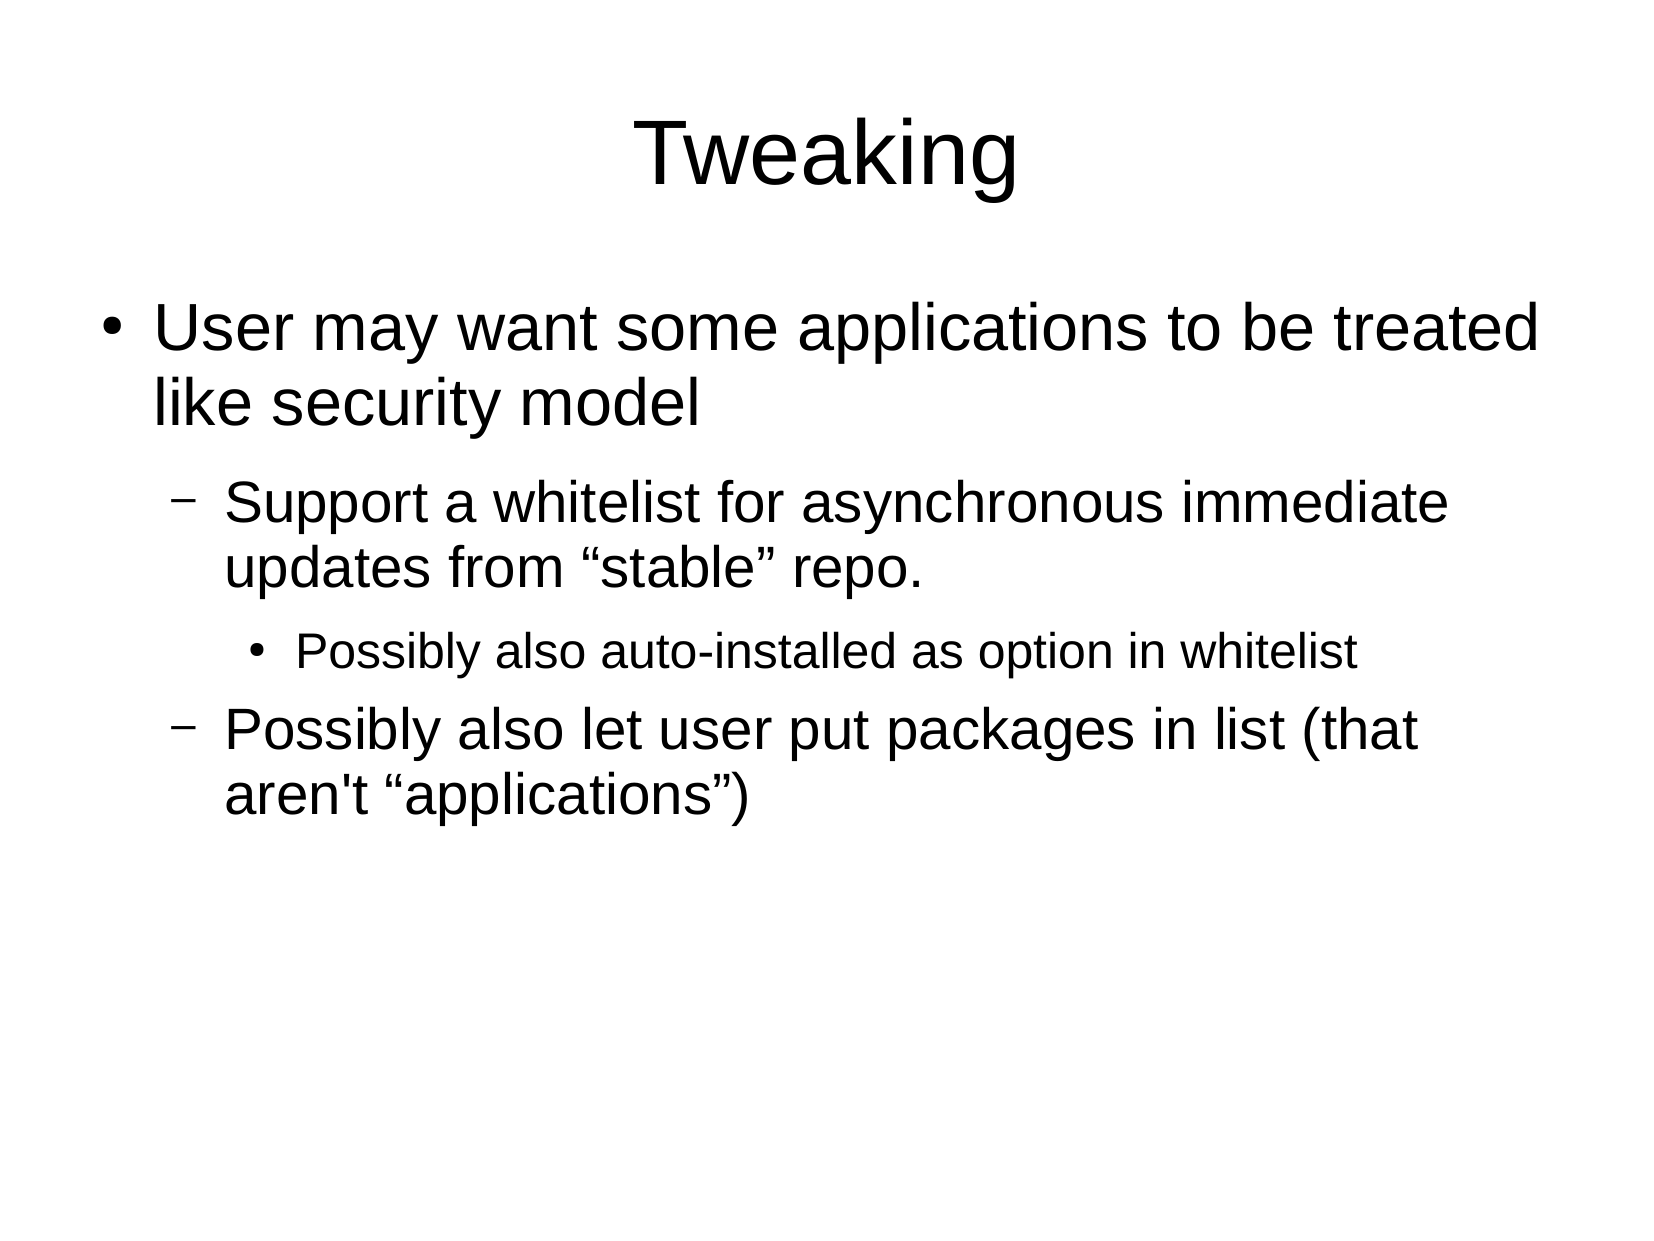

# Tweaking
User may want some applications to be treated like security model
Support a whitelist for asynchronous immediate updates from “stable” repo.
Possibly also auto-installed as option in whitelist
Possibly also let user put packages in list (that aren't “applications”)